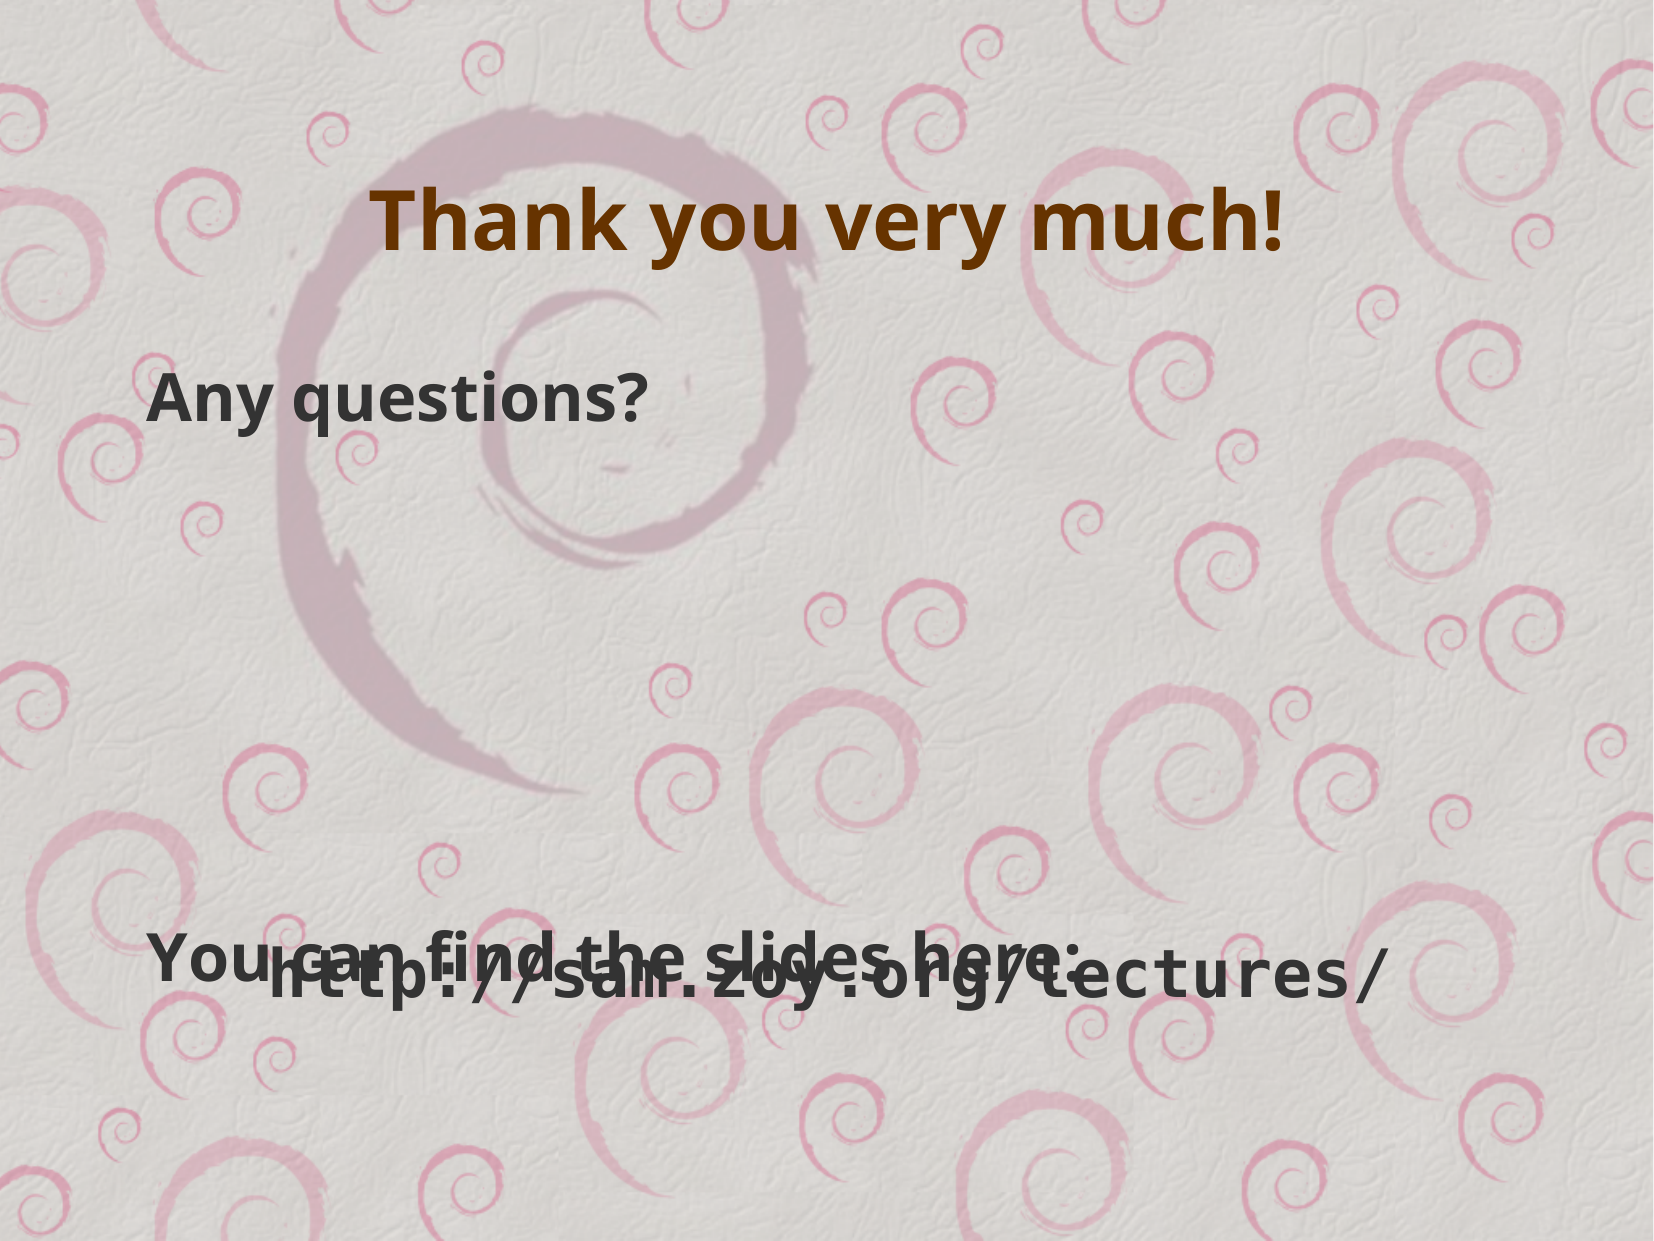

# Thank you very much!
Any questions?
You can find the slides here:
http://sam.zoy.org/lectures/